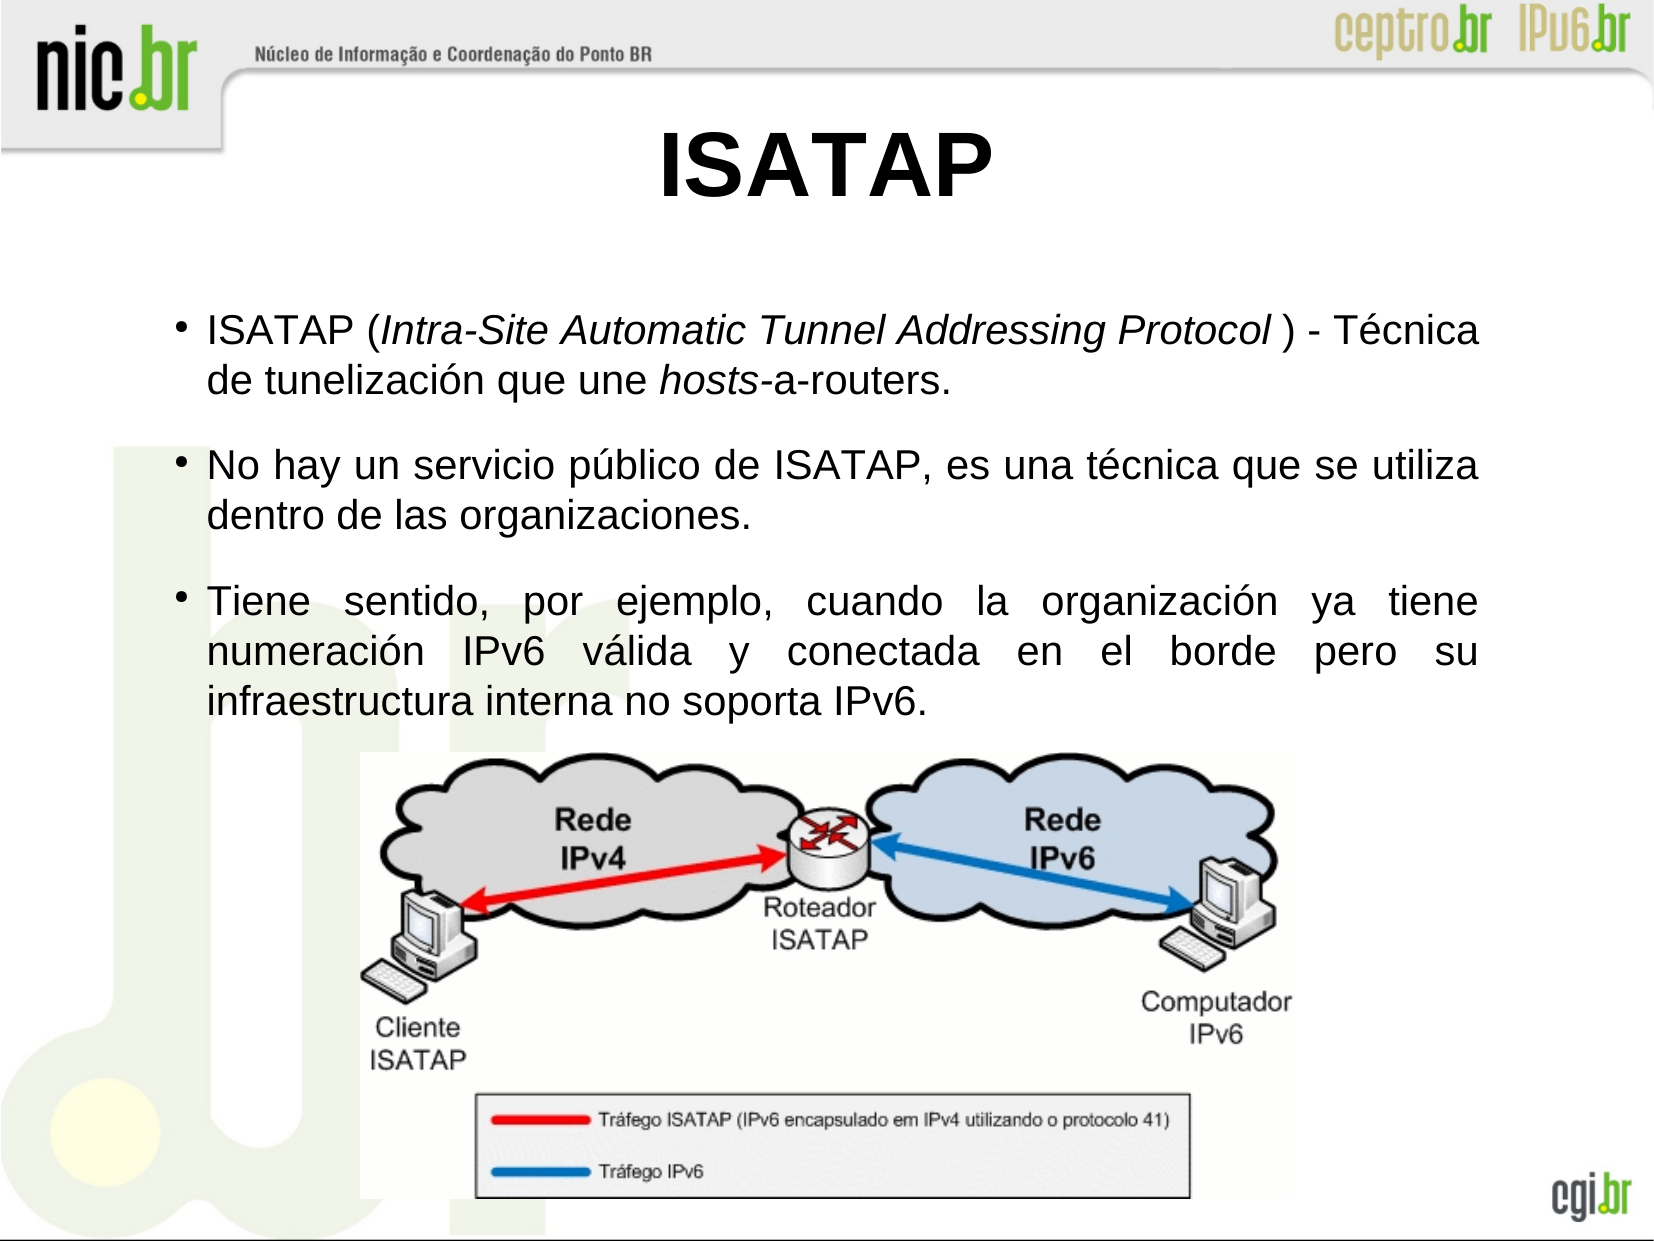

ISATAP
ISATAP (Intra-Site Automatic Tunnel Addressing Protocol ) - Técnica de tunelización que une hosts-a-routers.
No hay un servicio público de ISATAP, es una técnica que se utiliza dentro de las organizaciones.
Tiene sentido, por ejemplo, cuando la organización ya tiene numeración IPv6 válida y conectada en el borde pero su infraestructura interna no soporta IPv6.